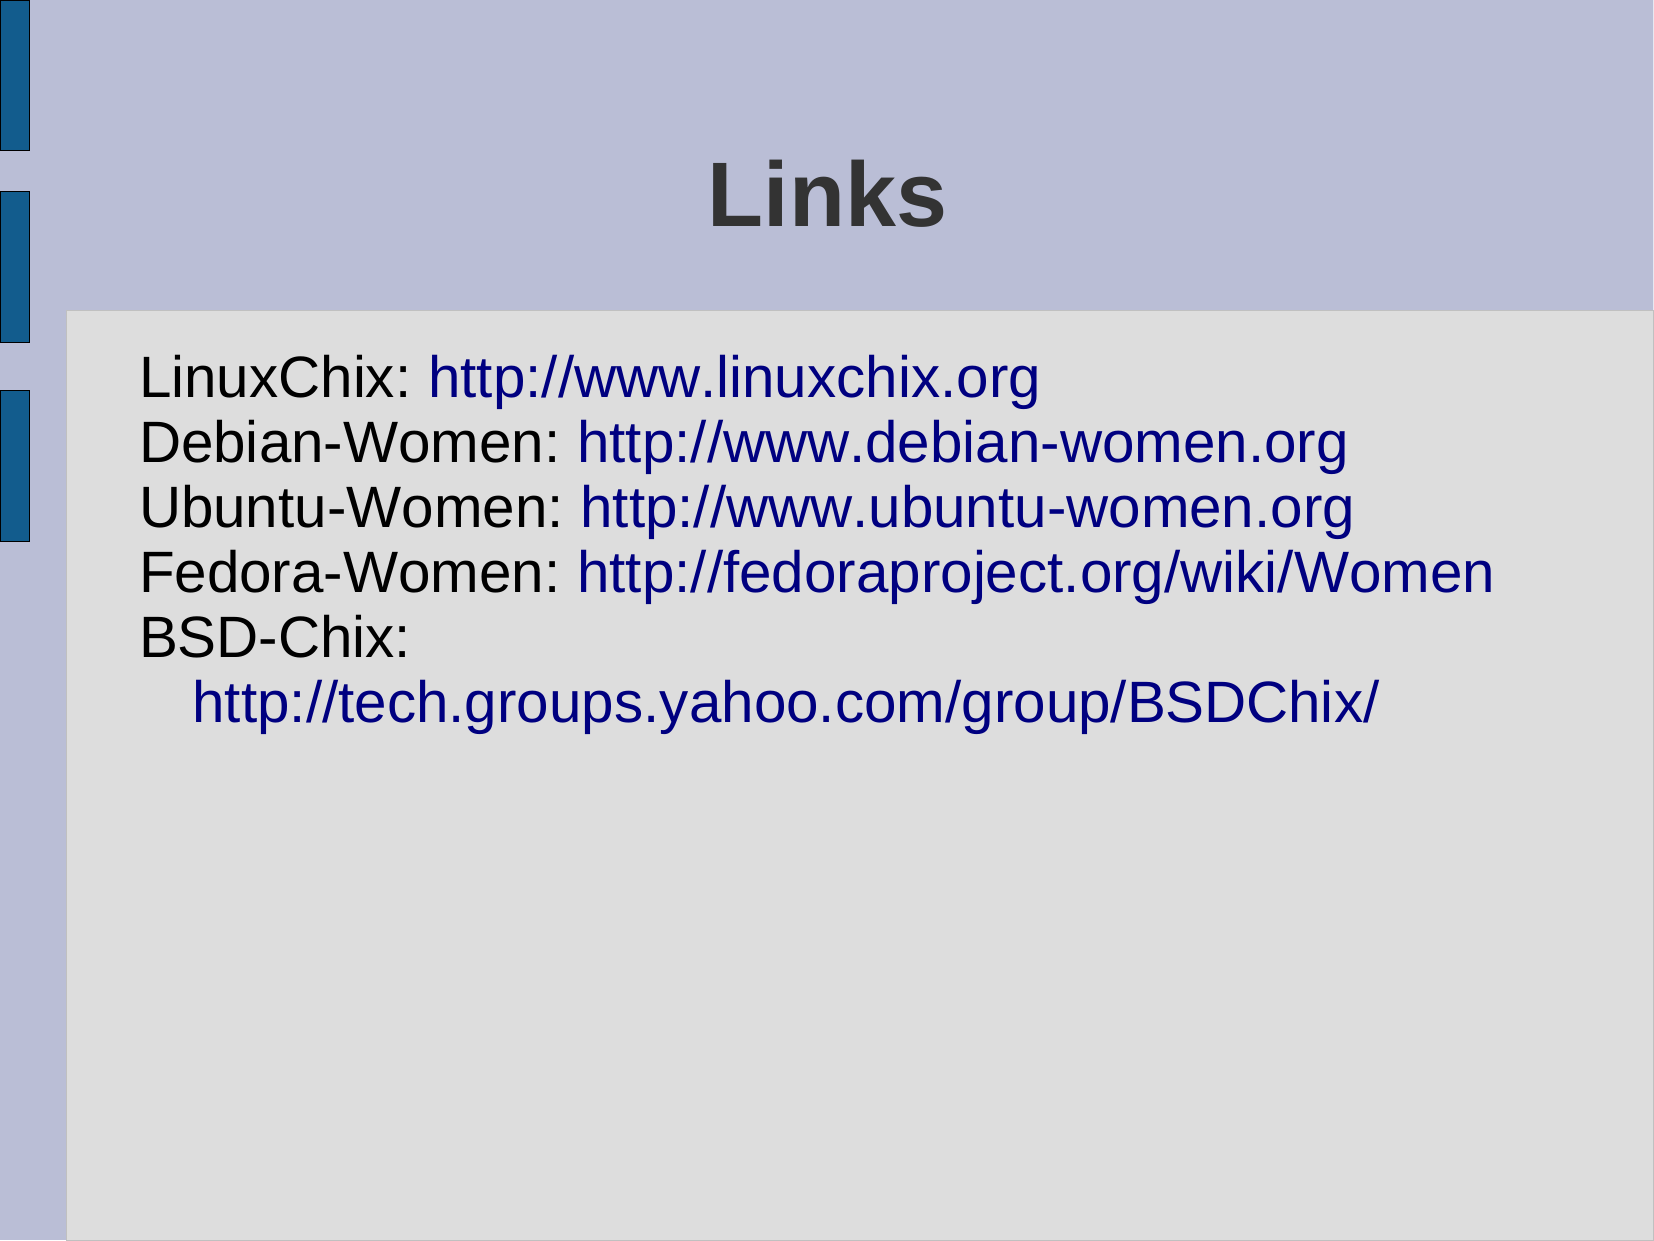

# Links
LinuxChix: http://www.linuxchix.org
Debian-Women: http://www.debian-women.org
Ubuntu-Women: http://www.ubuntu-women.org
Fedora-Women: http://fedoraproject.org/wiki/Women
BSD-Chix: http://tech.groups.yahoo.com/group/BSDChix/